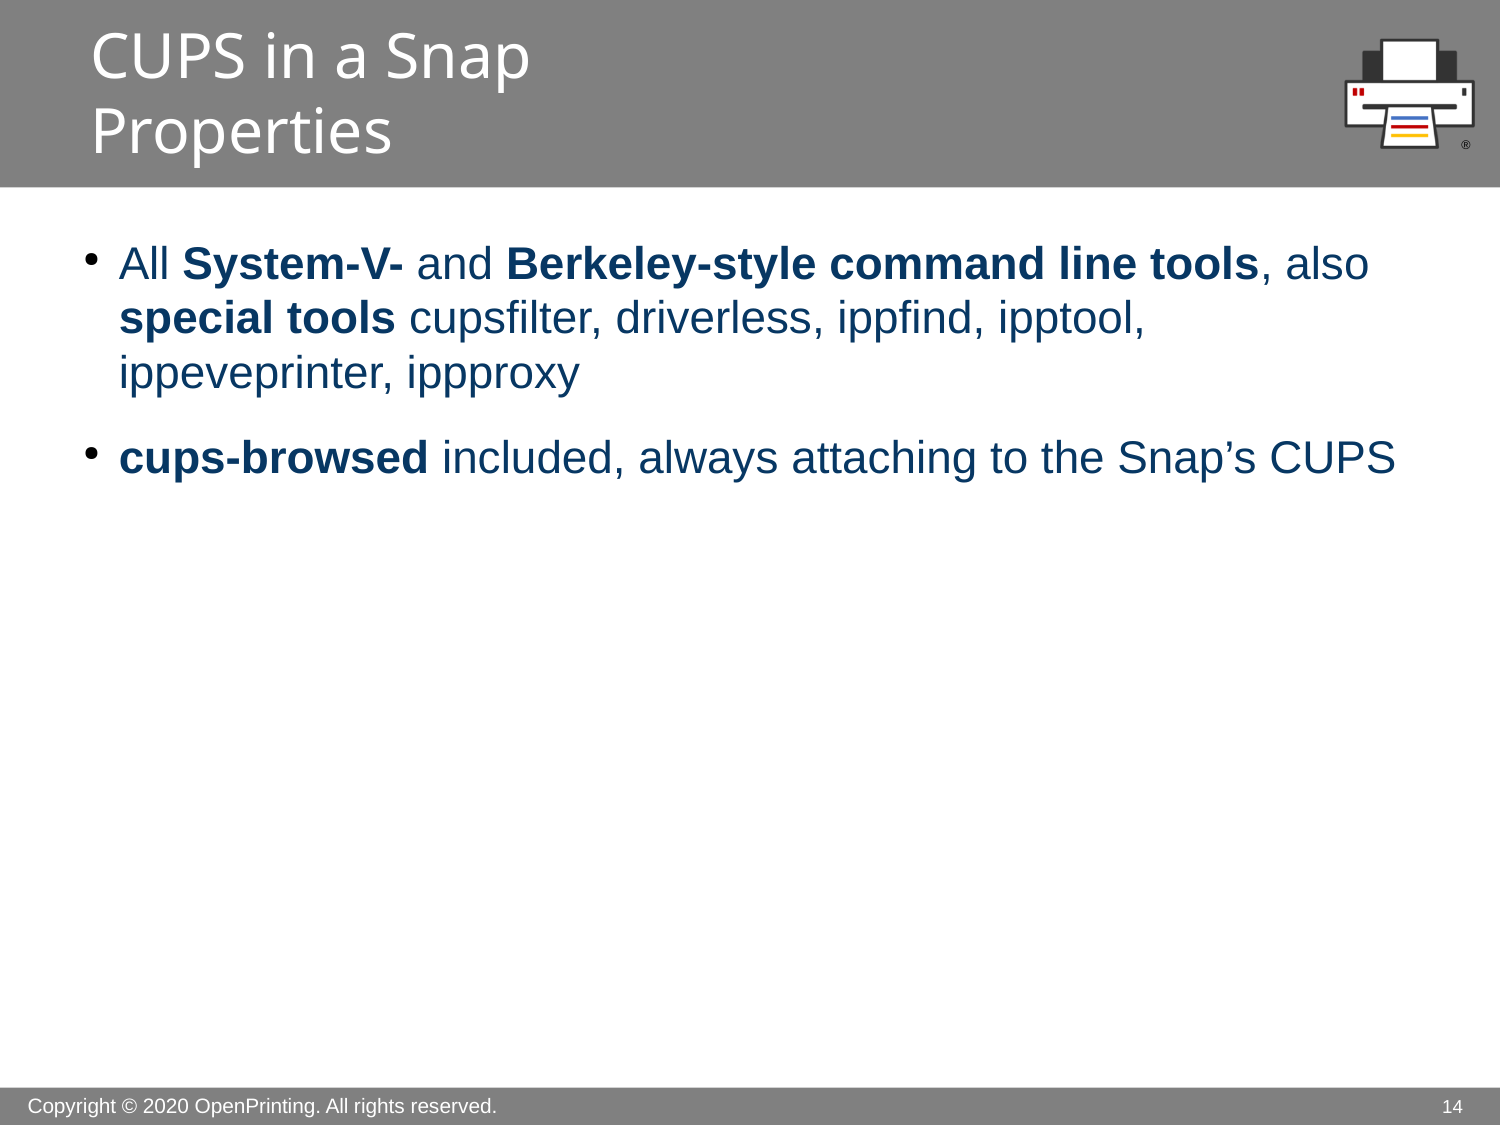

CUPS in a Snap
Properties
# All System-V- and Berkeley-style command line tools, also special tools cupsfilter, driverless, ippfind, ipptool, ippeveprinter, ippproxy
cups-browsed included, always attaching to the Snap’s CUPS